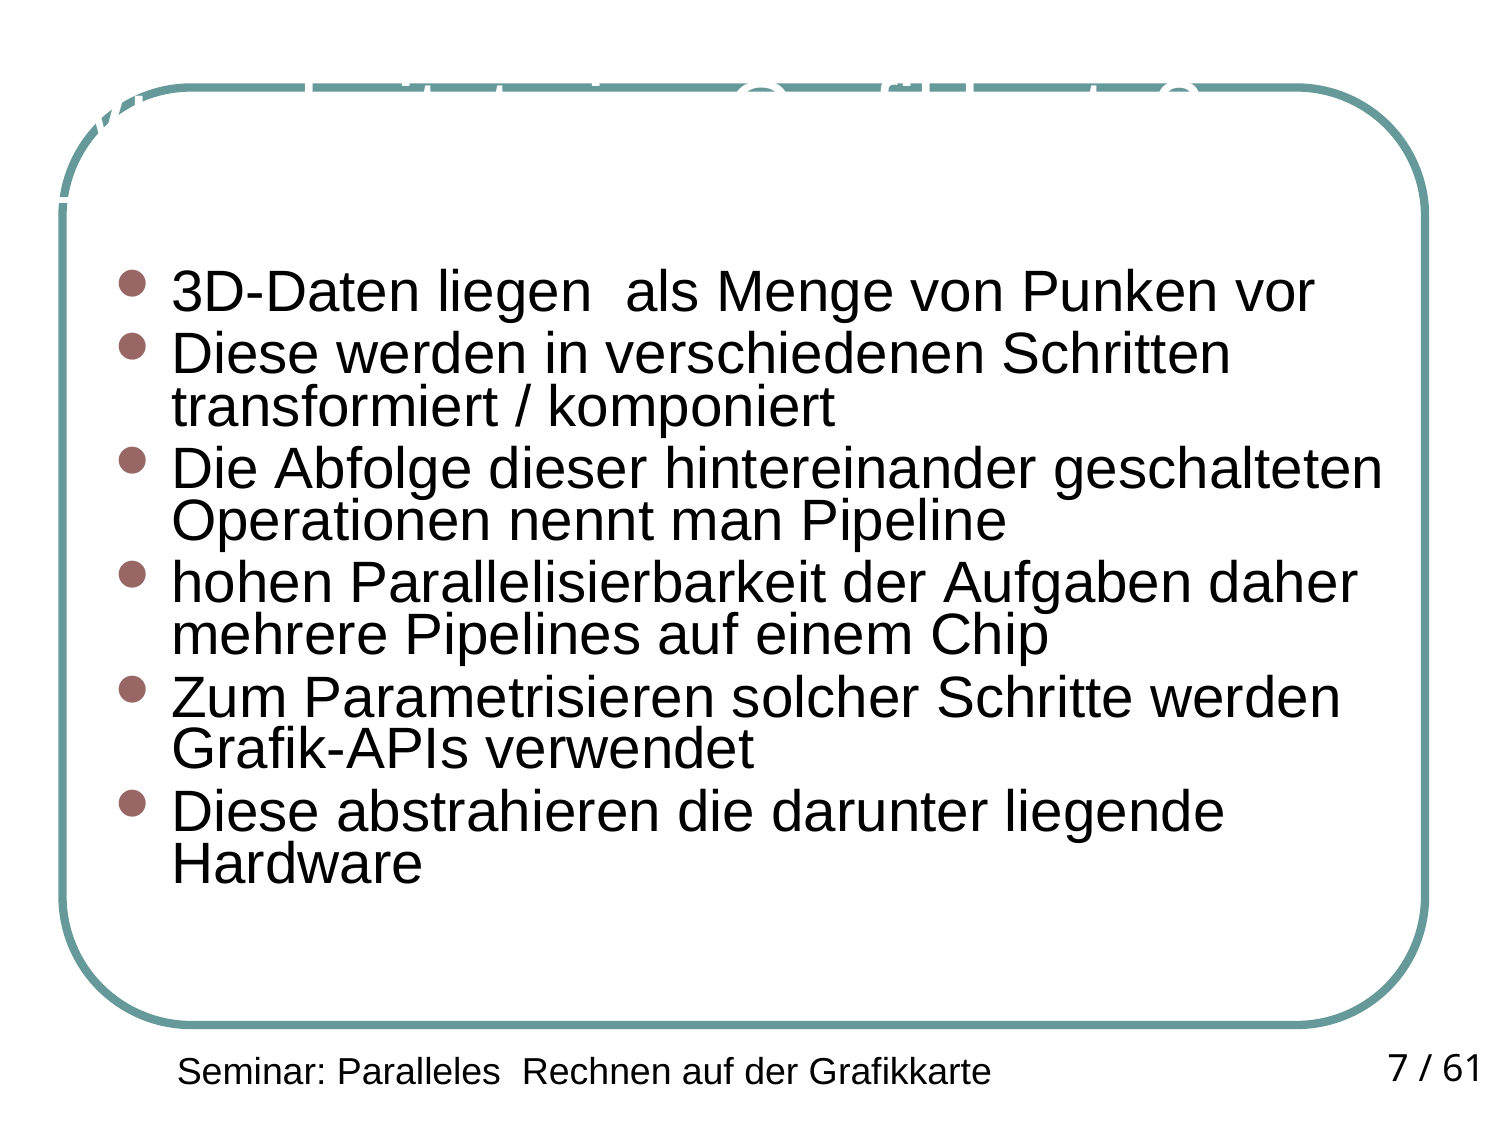

# Wie arbeitet eine Grafikkarte?
3D-Daten liegen als Menge von Punken vor
Diese werden in verschiedenen Schritten transformiert / komponiert
Die Abfolge dieser hintereinander geschalteten Operationen nennt man Pipeline
hohen Parallelisierbarkeit der Aufgaben daher mehrere Pipelines auf einem Chip
Zum Parametrisieren solcher Schritte werden Grafik-APIs verwendet
Diese abstrahieren die darunter liegende Hardware
Seminar: Paralleles Rechnen auf der Grafikkarte
7